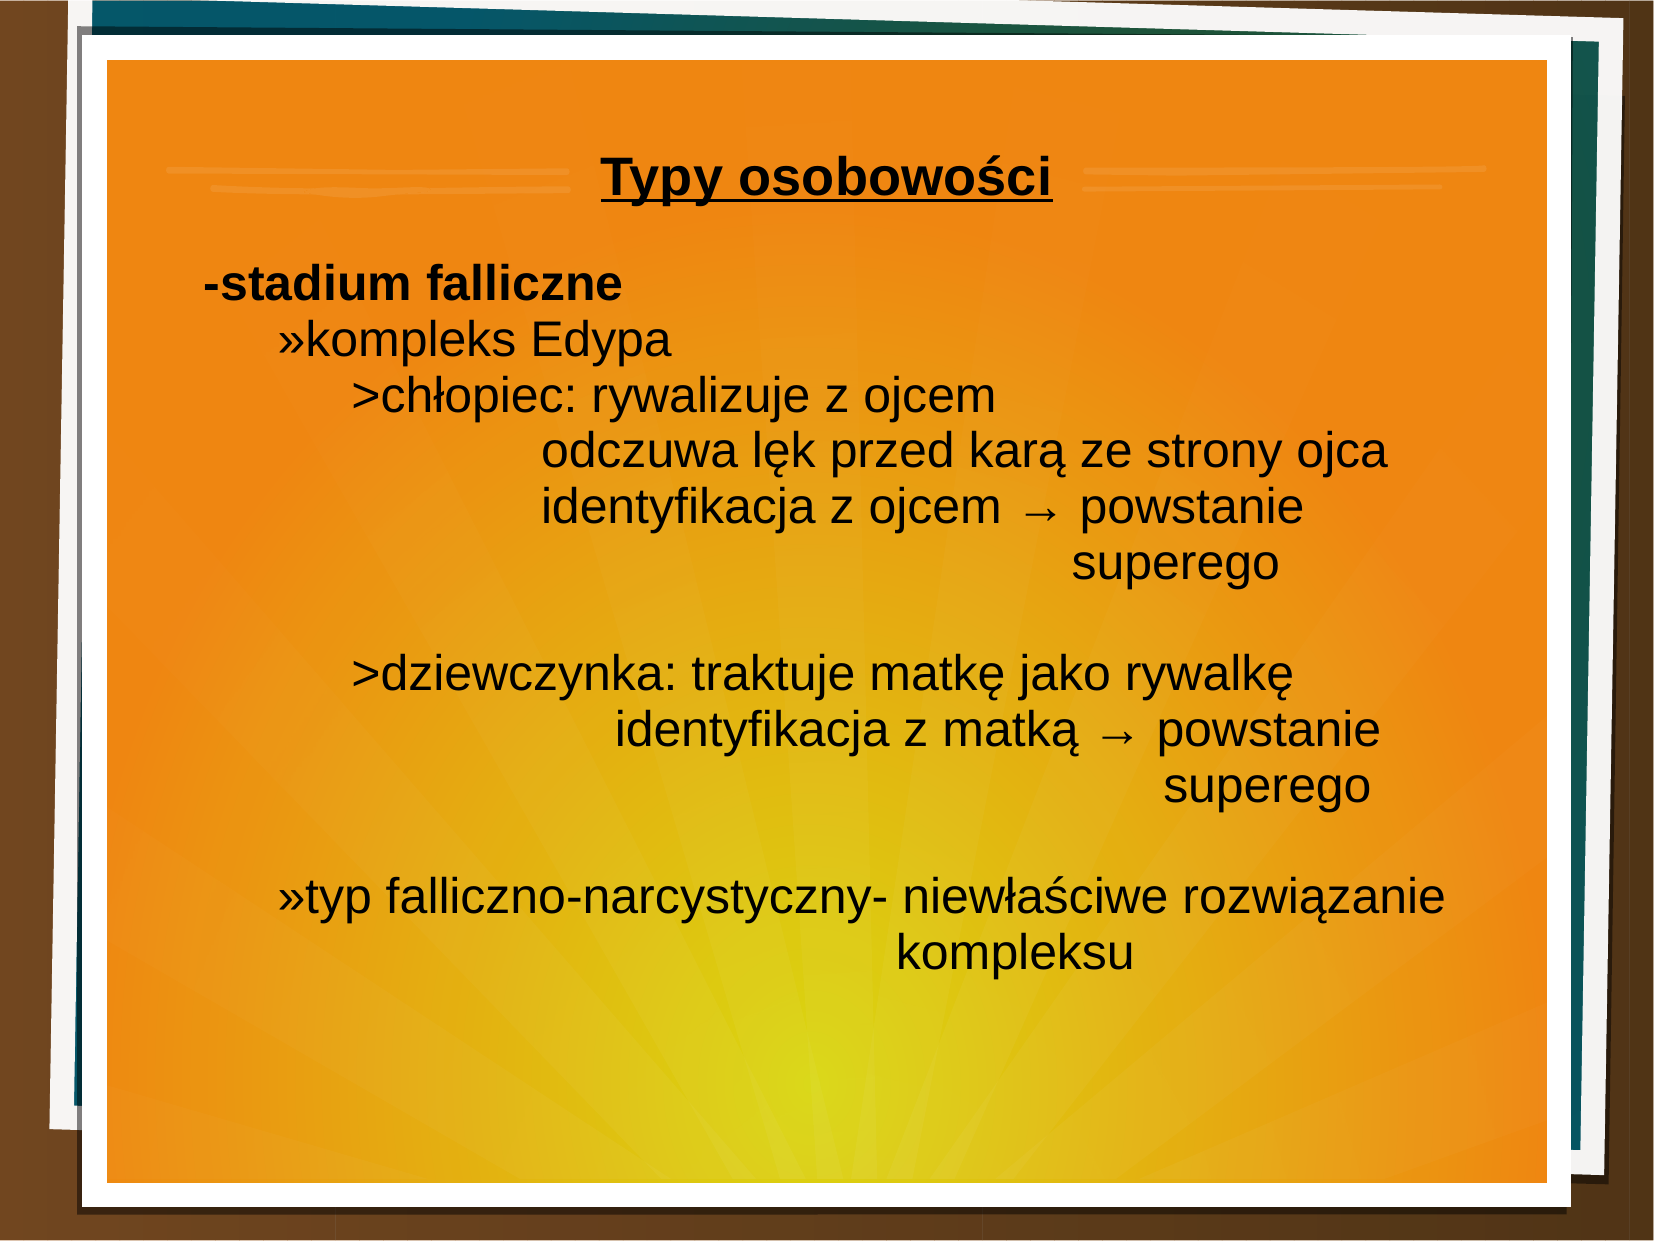

# Typy osobowości
-stadium falliczne
	»kompleks Edypa
		˃chłopiec: rywalizuje z ojcem
				 odczuwa lęk przed karą ze strony ojca
				 identyfikacja z ojcem → powstanie 													 superego
		˃dziewczynka: traktuje matkę jako rywalkę
					 identyfikacja z matką → powstanie 														superego
	»typ falliczno-narcystyczny- niewłaściwe rozwiązanie 									 kompleksu